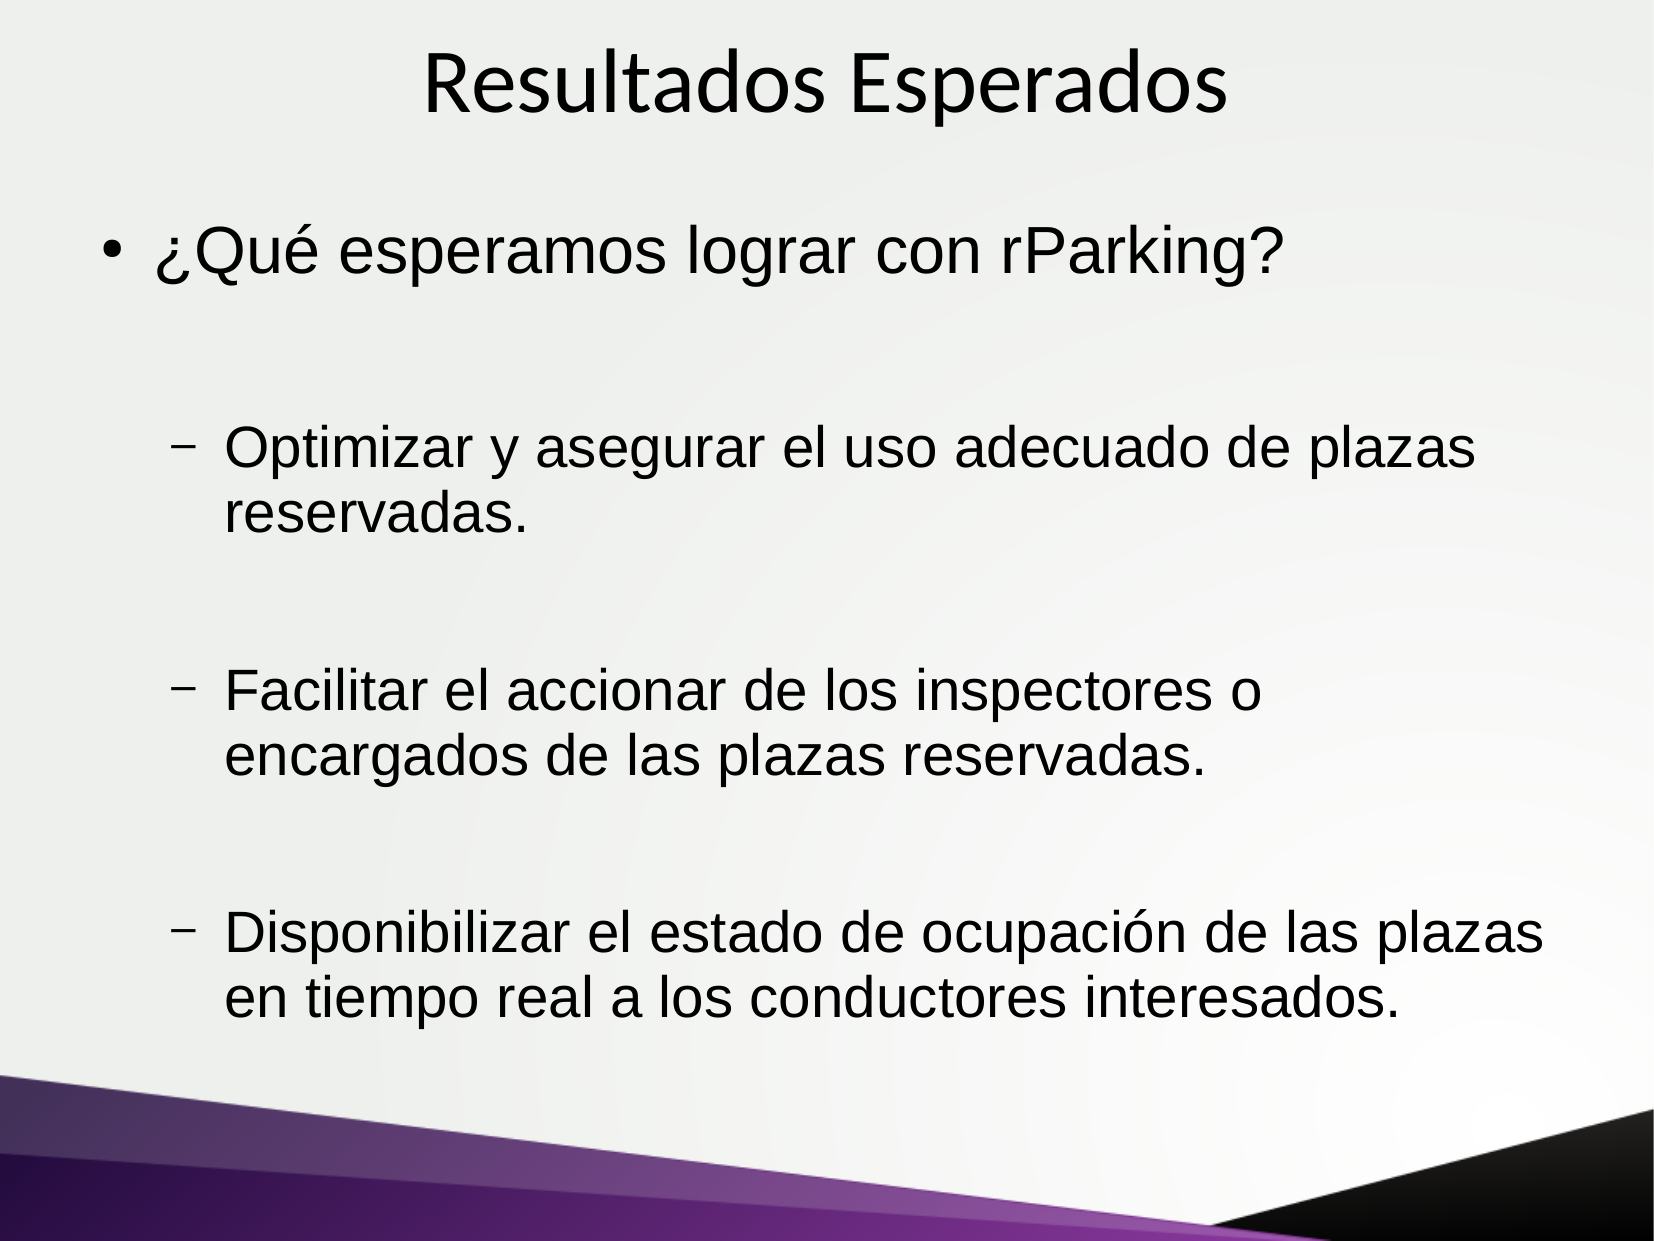

# Resultados Esperados
¿Qué esperamos lograr con rParking?
Optimizar y asegurar el uso adecuado de plazas reservadas.
Facilitar el accionar de los inspectores o encargados de las plazas reservadas.
Disponibilizar el estado de ocupación de las plazas en tiempo real a los conductores interesados.